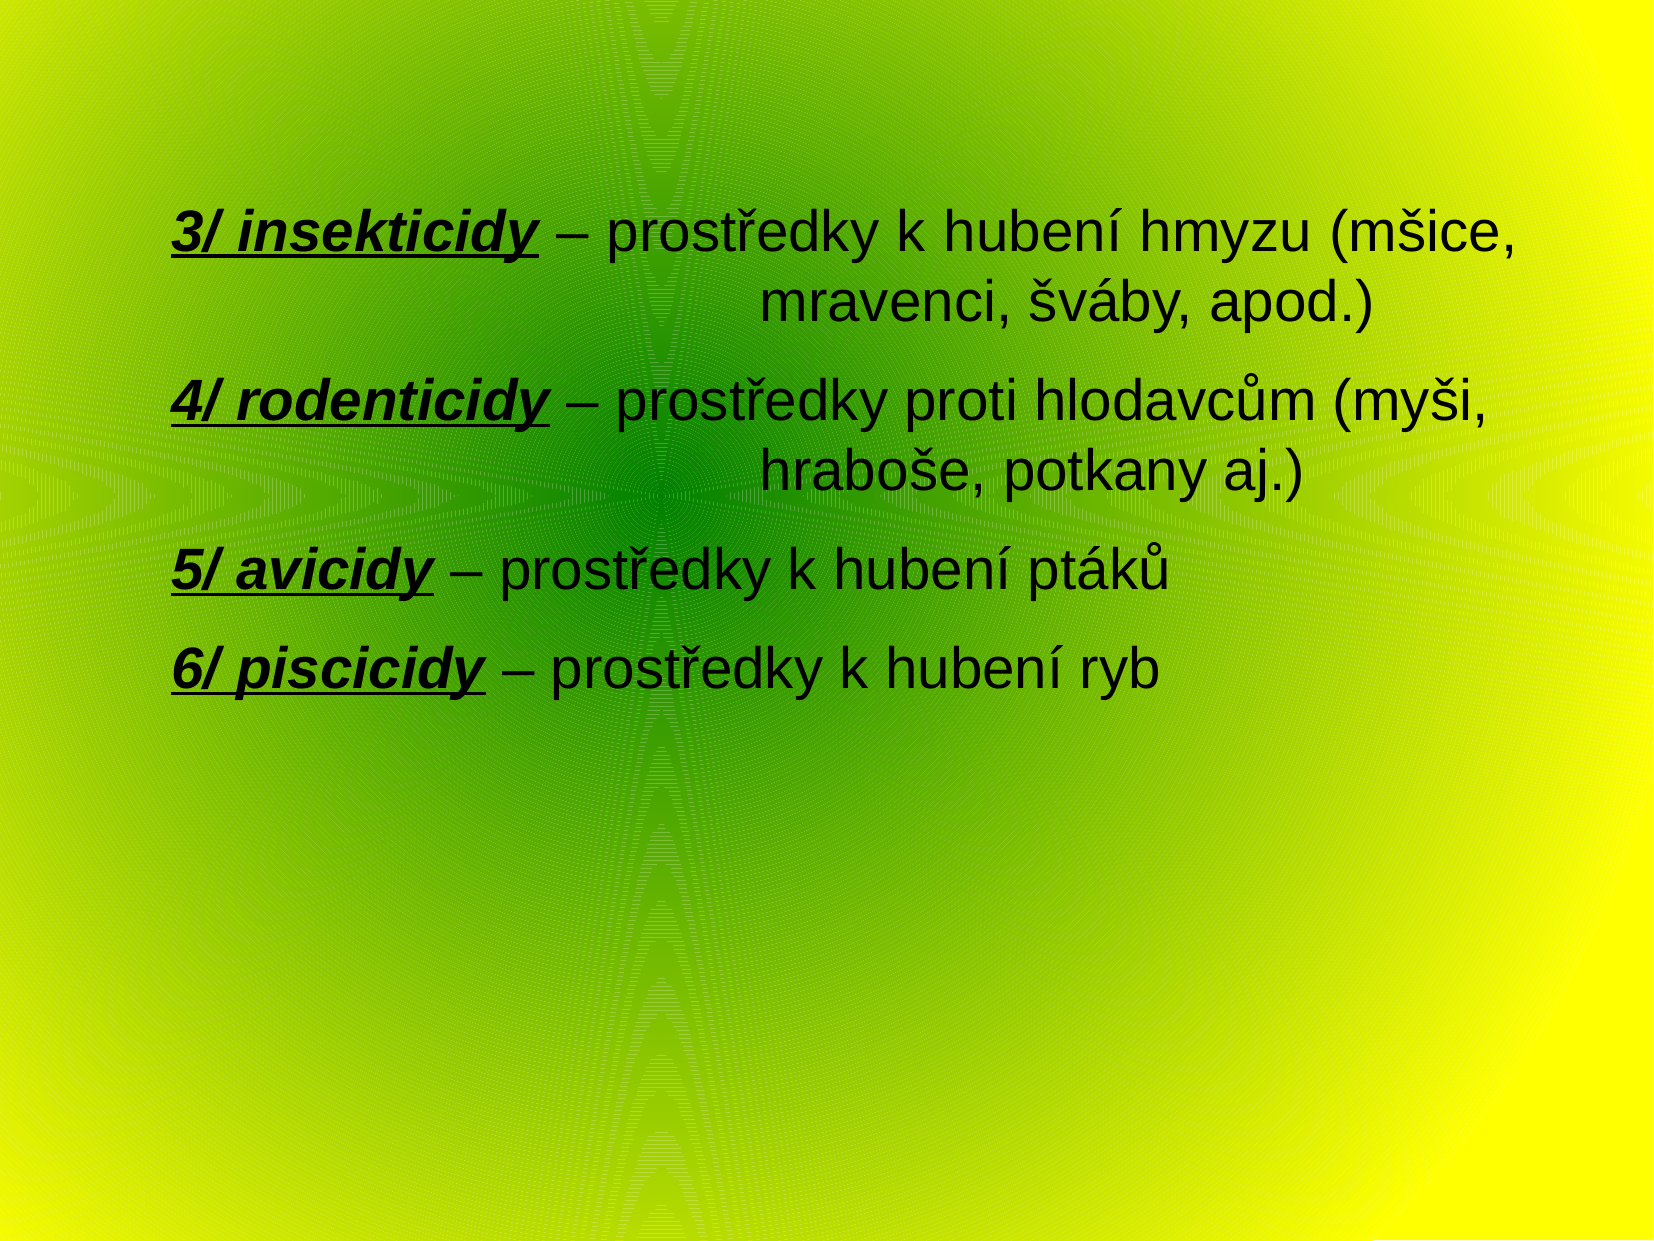

# 3/ insekticidy – prostředky k hubení hmyzu (mšice, mravenci, šváby, apod.)
4/ rodenticidy – prostředky proti hlodavcům (myši, hraboše, potkany aj.)
5/ avicidy – prostředky k hubení ptáků
6/ piscicidy – prostředky k hubení ryb